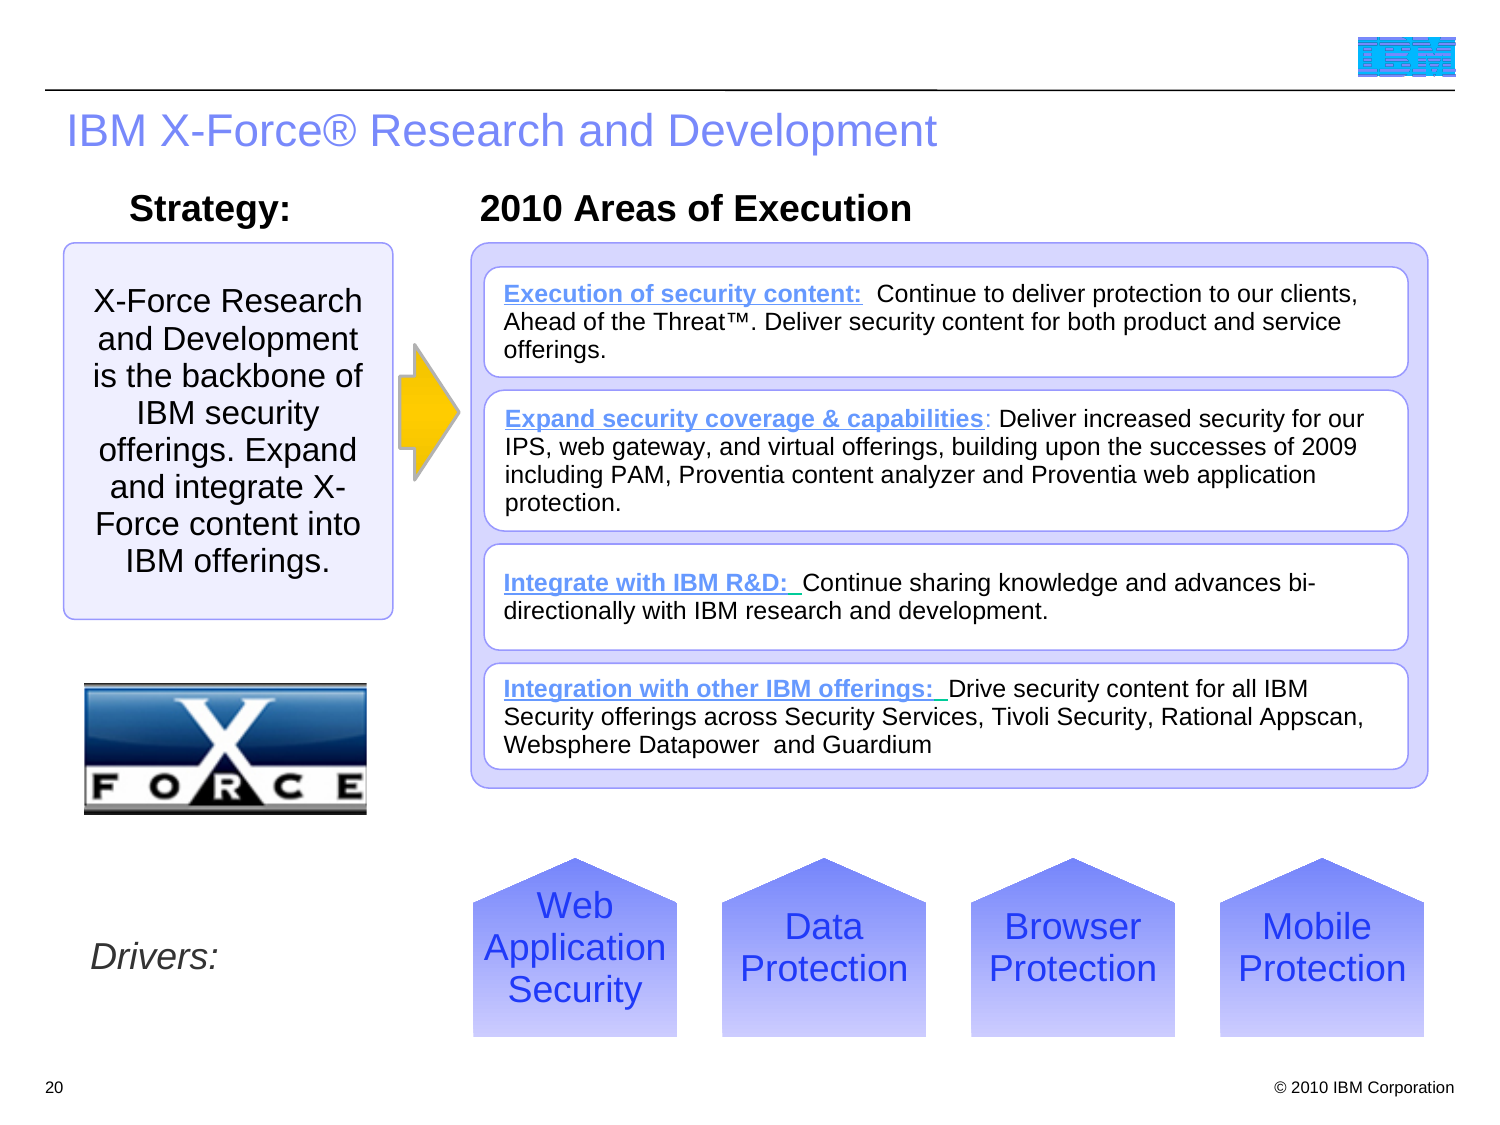

# IBM X-Force® Research and Development
Strategy:
2010 Areas of Execution
X-Force Research and Development is the backbone of IBM security offerings. Expand and integrate X-Force content into IBM offerings.
Execution of security content: Continue to deliver protection to our clients, Ahead of the Threat™. Deliver security content for both product and service offerings.
Expand security coverage & capabilities: Deliver increased security for our IPS, web gateway, and virtual offerings, building upon the successes of 2009 including PAM, Proventia content analyzer and Proventia web application protection.
Integrate with IBM R&D: Continue sharing knowledge and advances bi-directionally with IBM research and development.
Integration with other IBM offerings: Drive security content for all IBM Security offerings across Security Services, Tivoli Security, Rational Appscan, Websphere Datapower and Guardium
Web
Application
Security
Data
Protection
Browser
Protection
Mobile
Protection
Drivers:
20